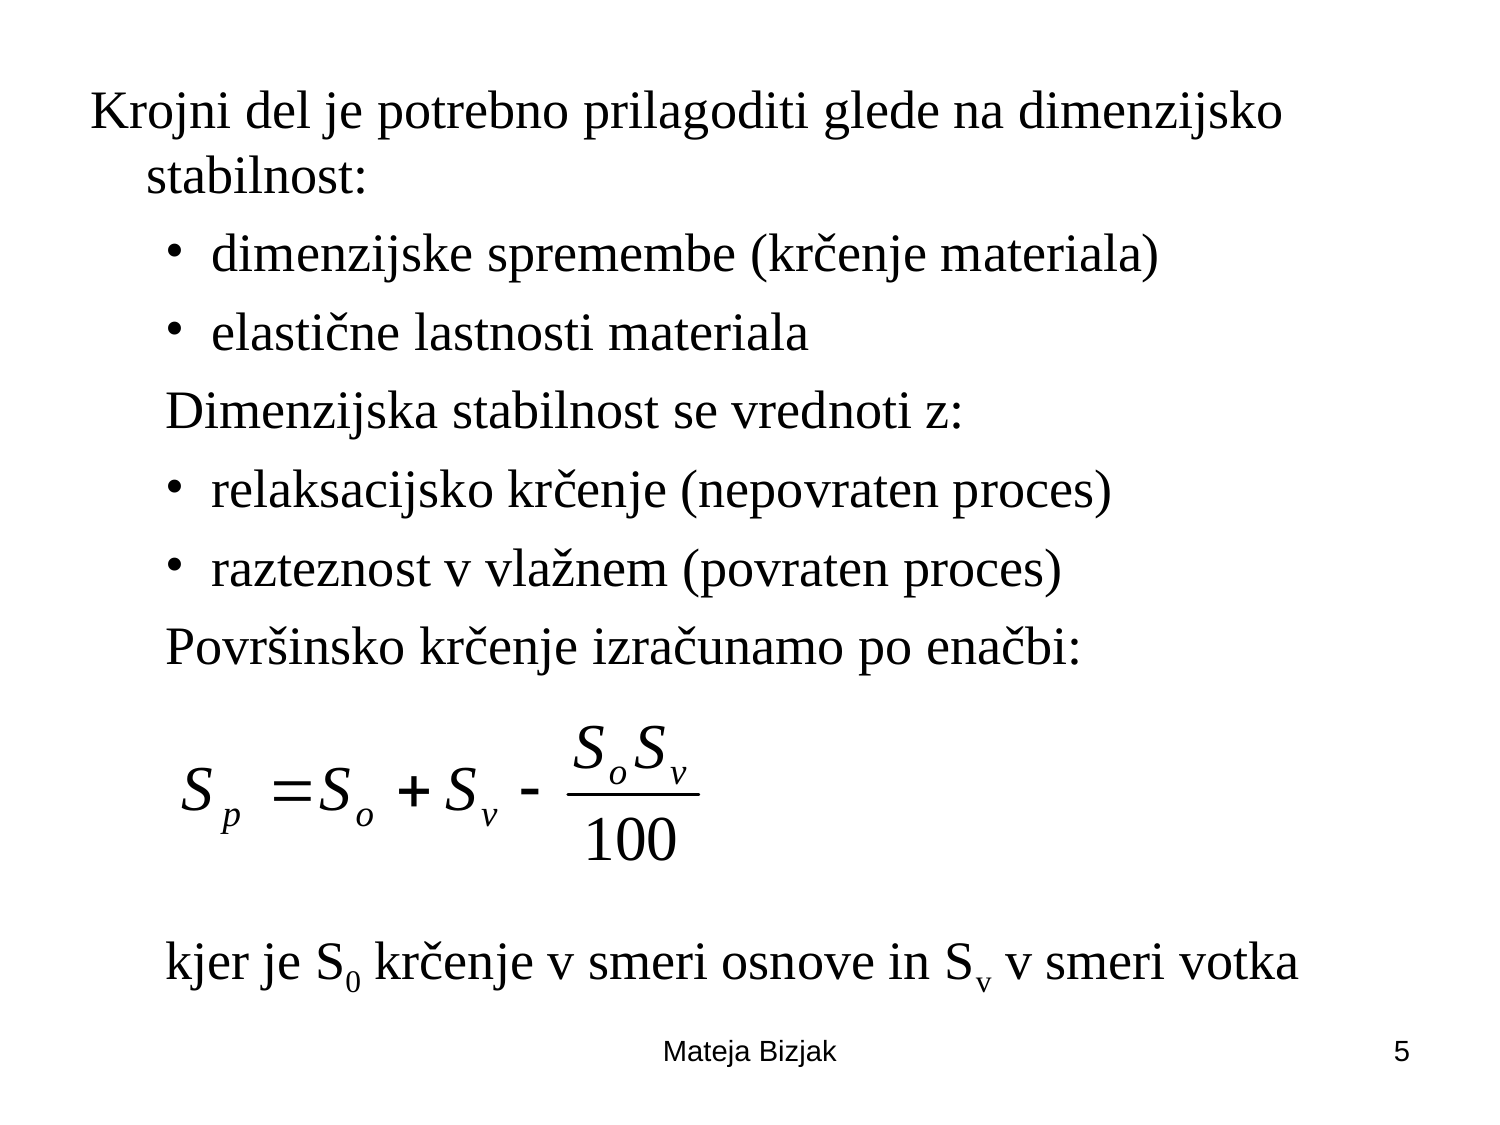

# Krojni del je potrebno prilagoditi glede na dimenzijsko stabilnost:
dimenzijske spremembe (krčenje materiala)
elastične lastnosti materiala
Dimenzijska stabilnost se vrednoti z:
relaksacijsko krčenje (nepovraten proces)
razteznost v vlažnem (povraten proces)
Površinsko krčenje izračunamo po enačbi:
kjer je S0 krčenje v smeri osnove in Sv v smeri votka
Mateja Bizjak